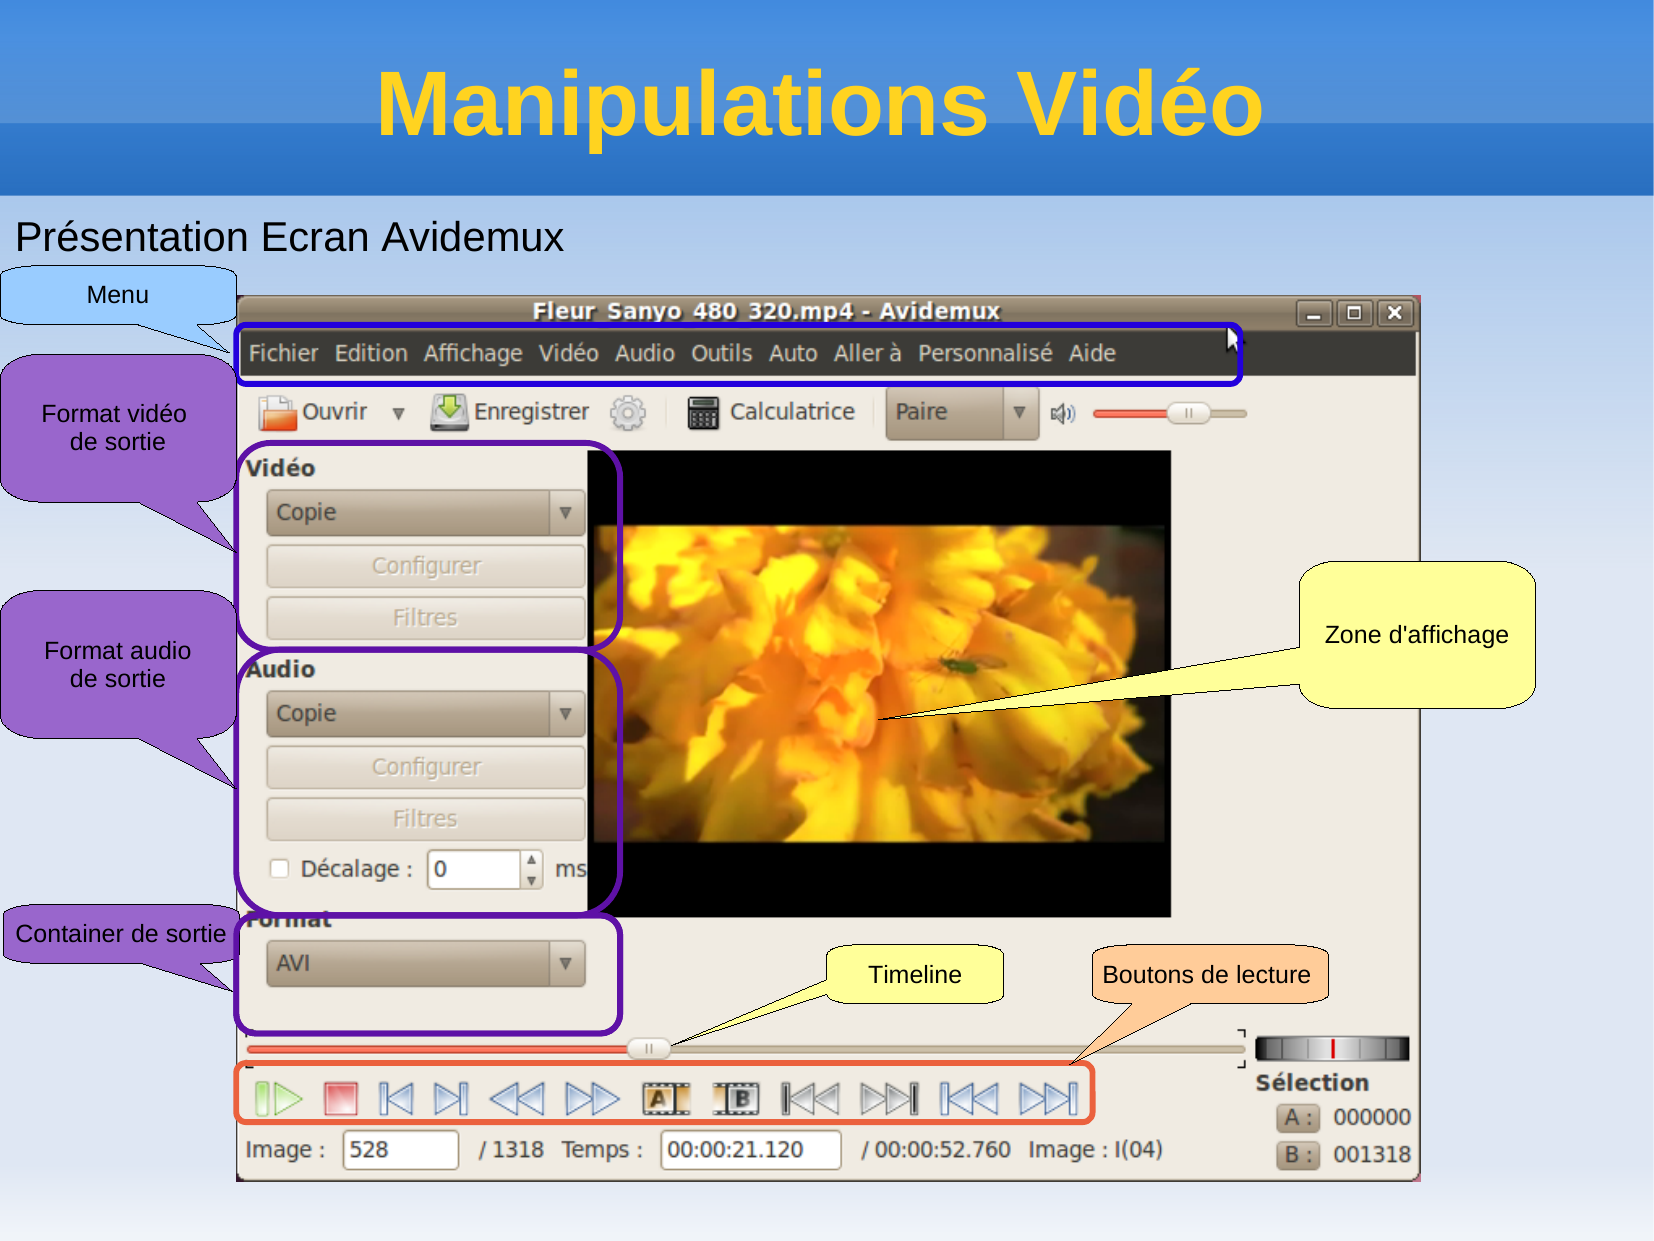

Manipulations Vidéo
Présentation Ecran Avidemux
Menu
Format vidéo
de sortie
Zone d'affichage
Format audio
de sortie
#
Container de sortie
Timeline
Boutons de lecture